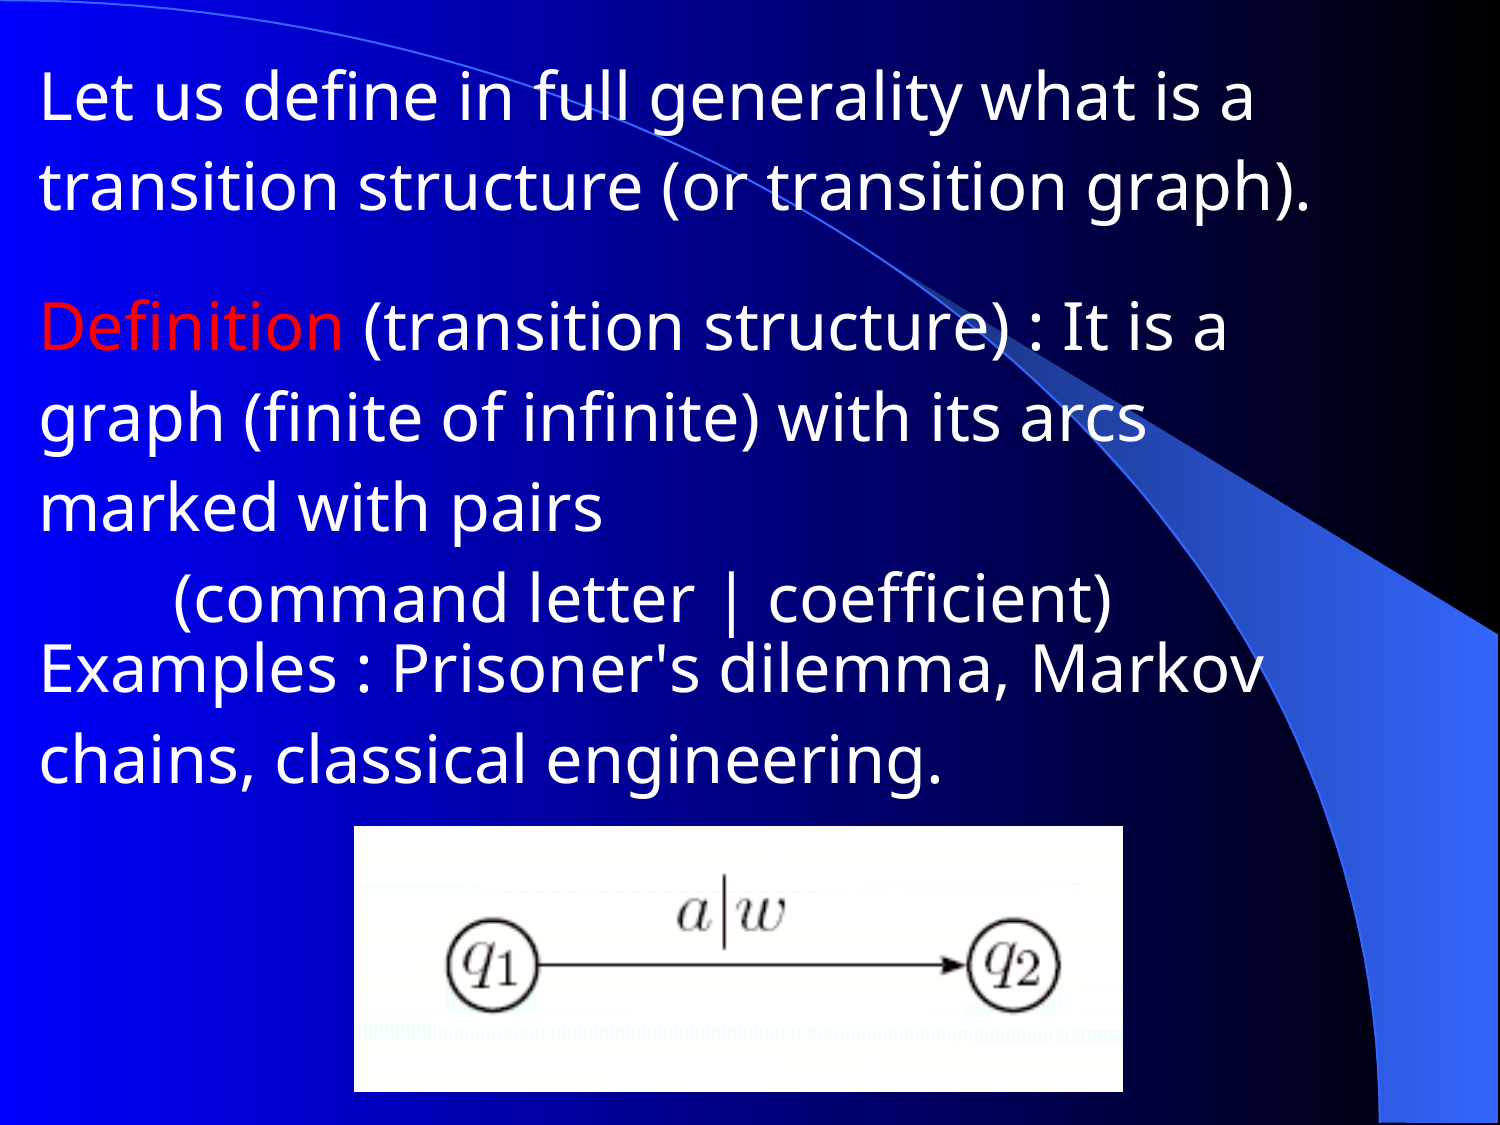

Let us define in full generality what is a
transition structure (or transition graph).
Definition (transition structure) : It is a
graph (finite of infinite) with its arcs
marked with pairs
(command letter | coefficient)
Examples : Prisoner's dilemma, Markov
chains, classical engineering.